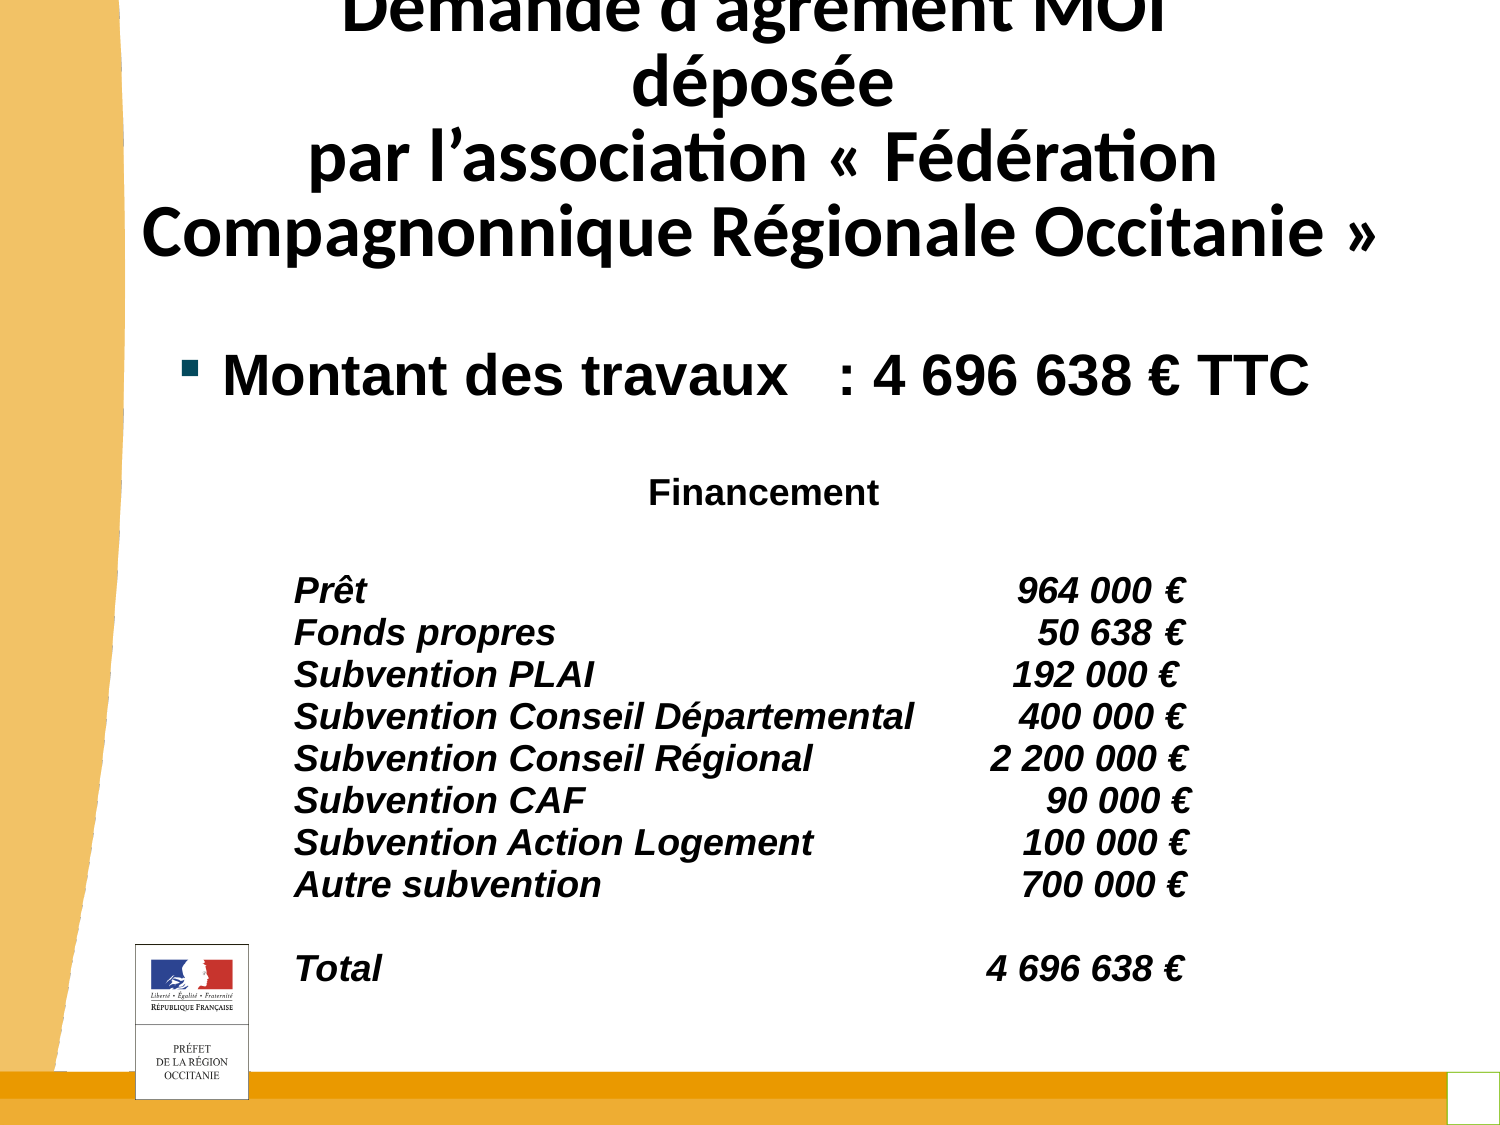

# Demande d’agrément MOI déposée par l’association « Fédération Compagnonnique Régionale Occitanie »
Montant des travaux  : 4 696 638 € TTC
Financement
Prêt		 964 000 €
Fonds propres 50 638 €
Subvention PLAI 192 000 €
Subvention Conseil Départemental 400 000 €
Subvention Conseil Régional 2 200 000 €
Subvention CAF 90 000 €
Subvention Action Logement 100 000 €
Autre subvention 700 000 €
Total 			 4 696 638 €